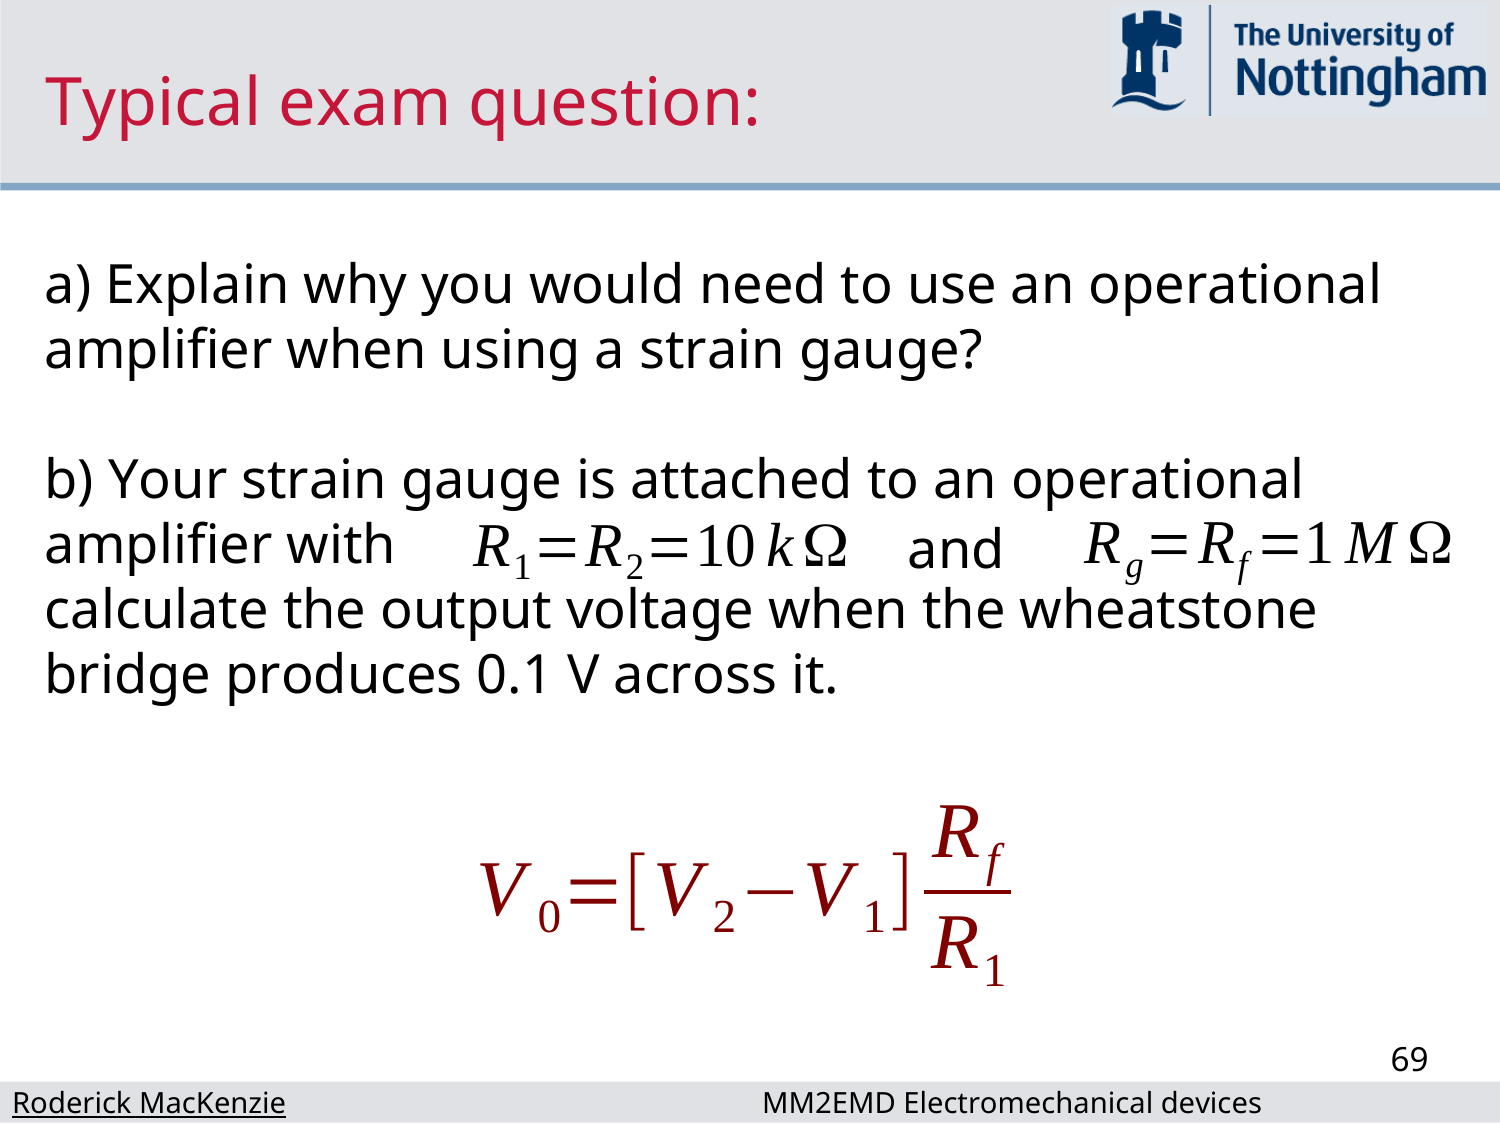

# Typical exam question:
a) Explain why you would need to use an operational amplifier when using a strain gauge?
b) Your strain gauge is attached to an operational amplifier with
calculate the output voltage when the wheatstone bridge produces 0.1 V across it.
and